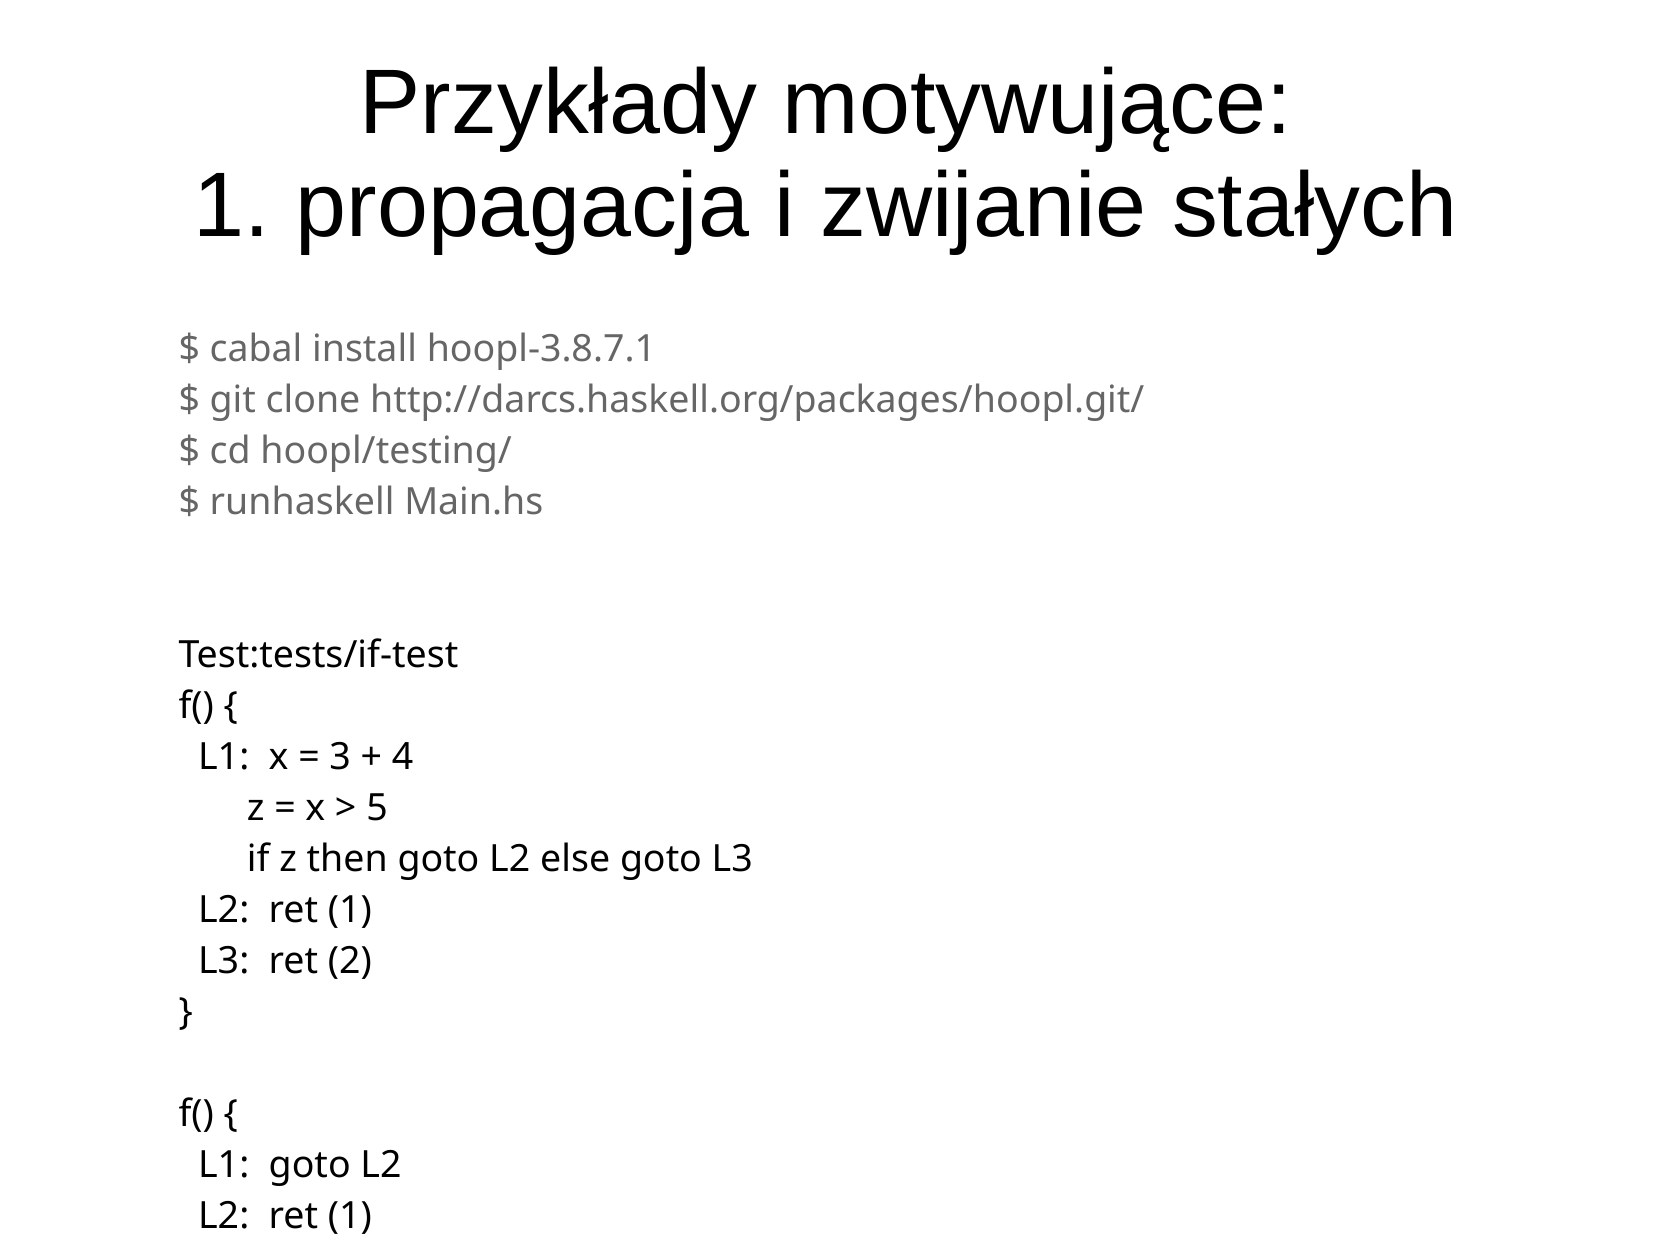

# Przykłady motywujące: 1. propagacja i zwijanie stałych
$ cabal install hoopl-3.8.7.1
$ git clone http://darcs.haskell.org/packages/hoopl.git/
$ cd hoopl/testing/
$ runhaskell Main.hs
Test:tests/if-test
f() {
 L1: x = 3 + 4
 z = x > 5
 if z then goto L2 else goto L3
 L2: ret (1)
 L3: ret (2)
}
f() {
 L1: goto L2
 L2: ret (1)
}